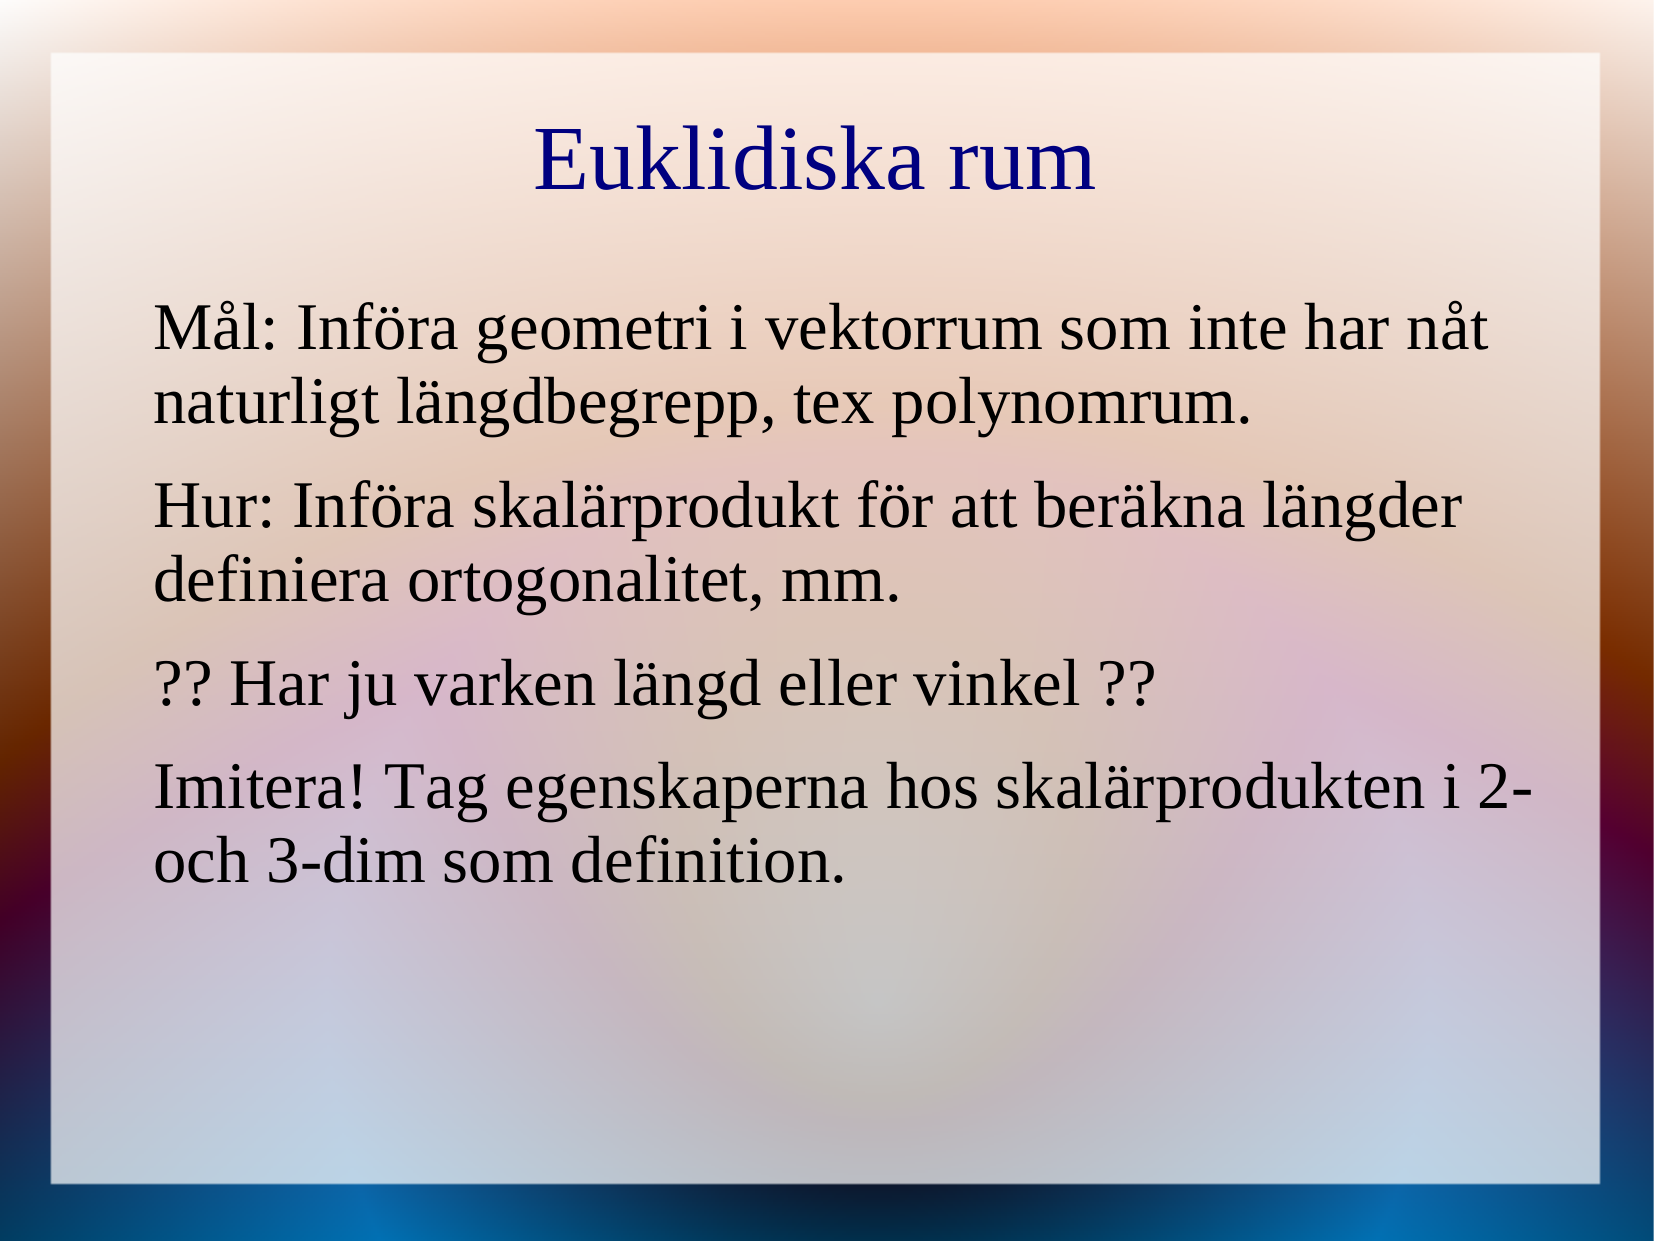

# Euklidiska rum
Mål: Införa geometri i vektorrum som inte har nåt naturligt längdbegrepp, tex polynomrum.
Hur: Införa skalärprodukt för att beräkna längder definiera ortogonalitet, mm.
?? Har ju varken längd eller vinkel ??
Imitera! Tag egenskaperna hos skalärprodukten i 2- och 3-dim som definition.